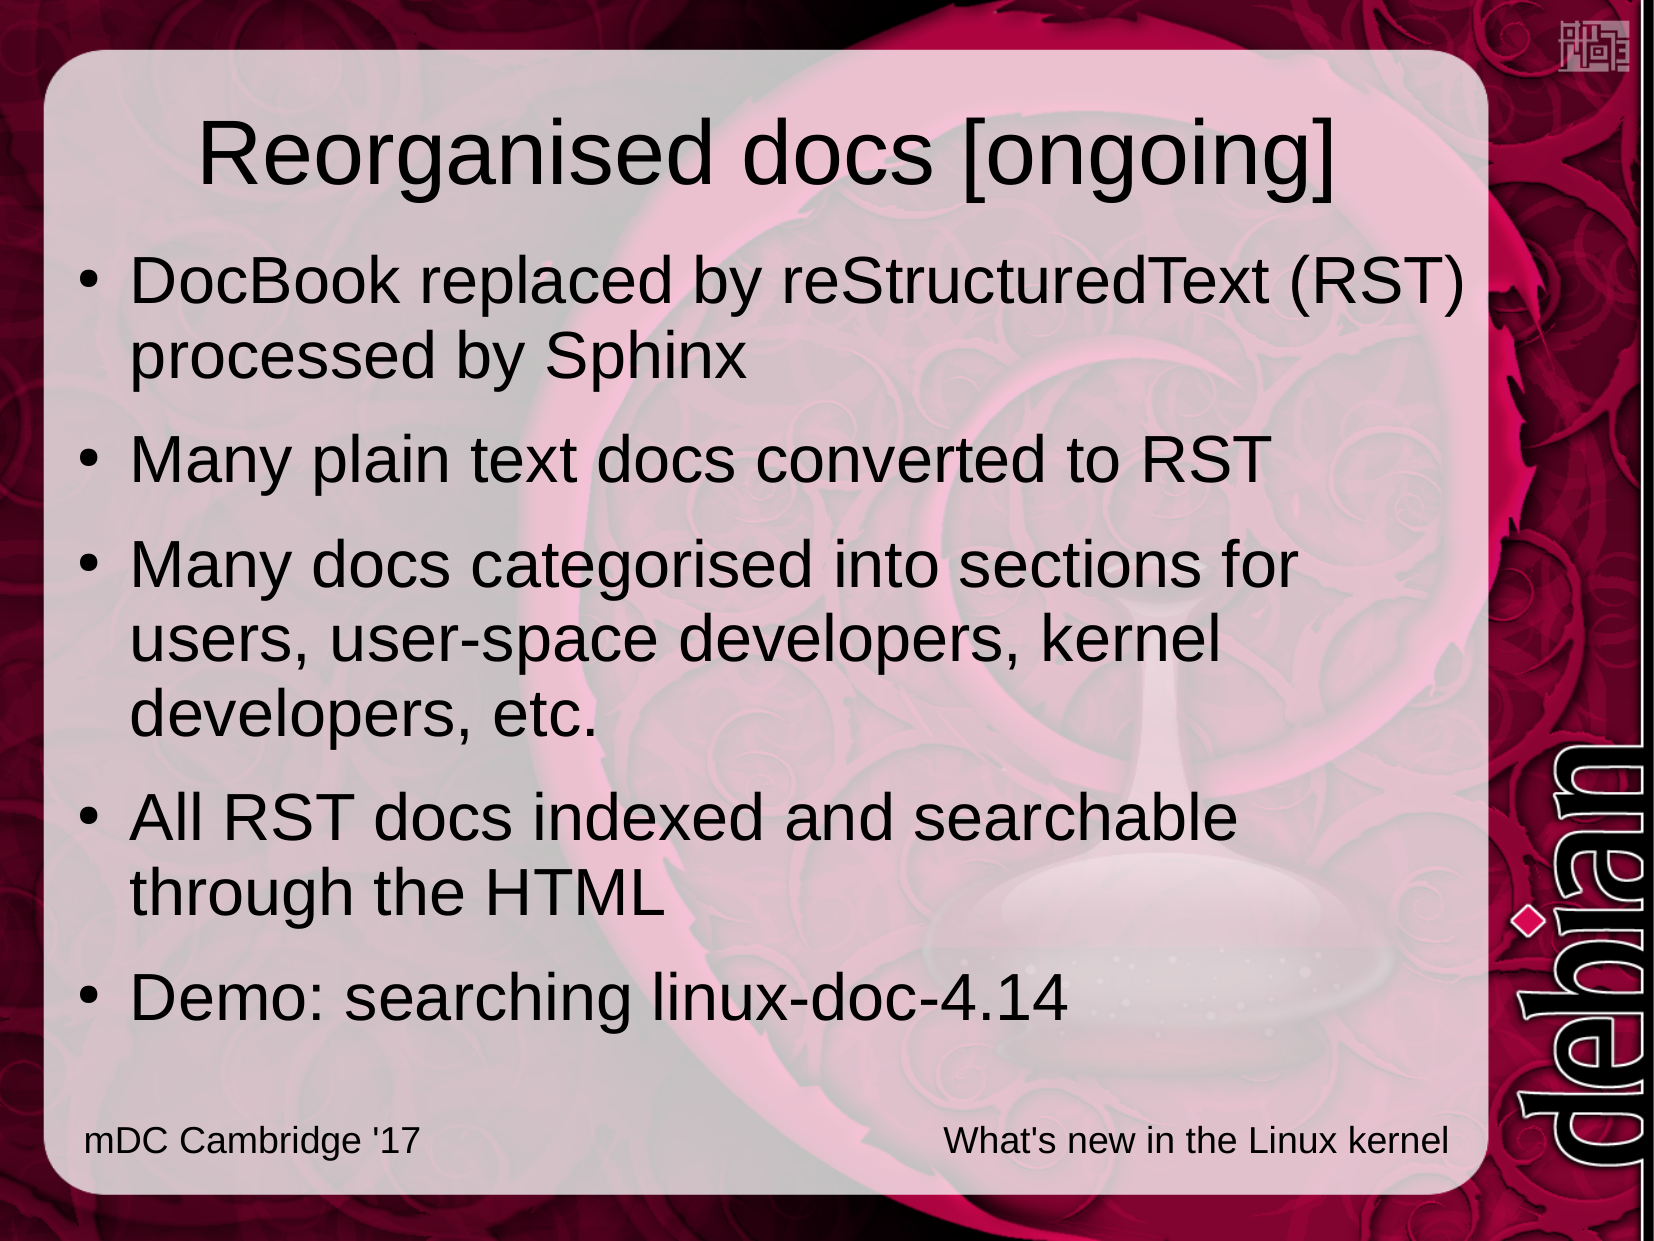

# Reorganised docs [ongoing]
DocBook replaced by reStructuredText (RST) processed by Sphinx
Many plain text docs converted to RST
Many docs categorised into sections for users, user-space developers, kernel developers, etc.
All RST docs indexed and searchable through the HTML
Demo: searching linux-doc-4.14